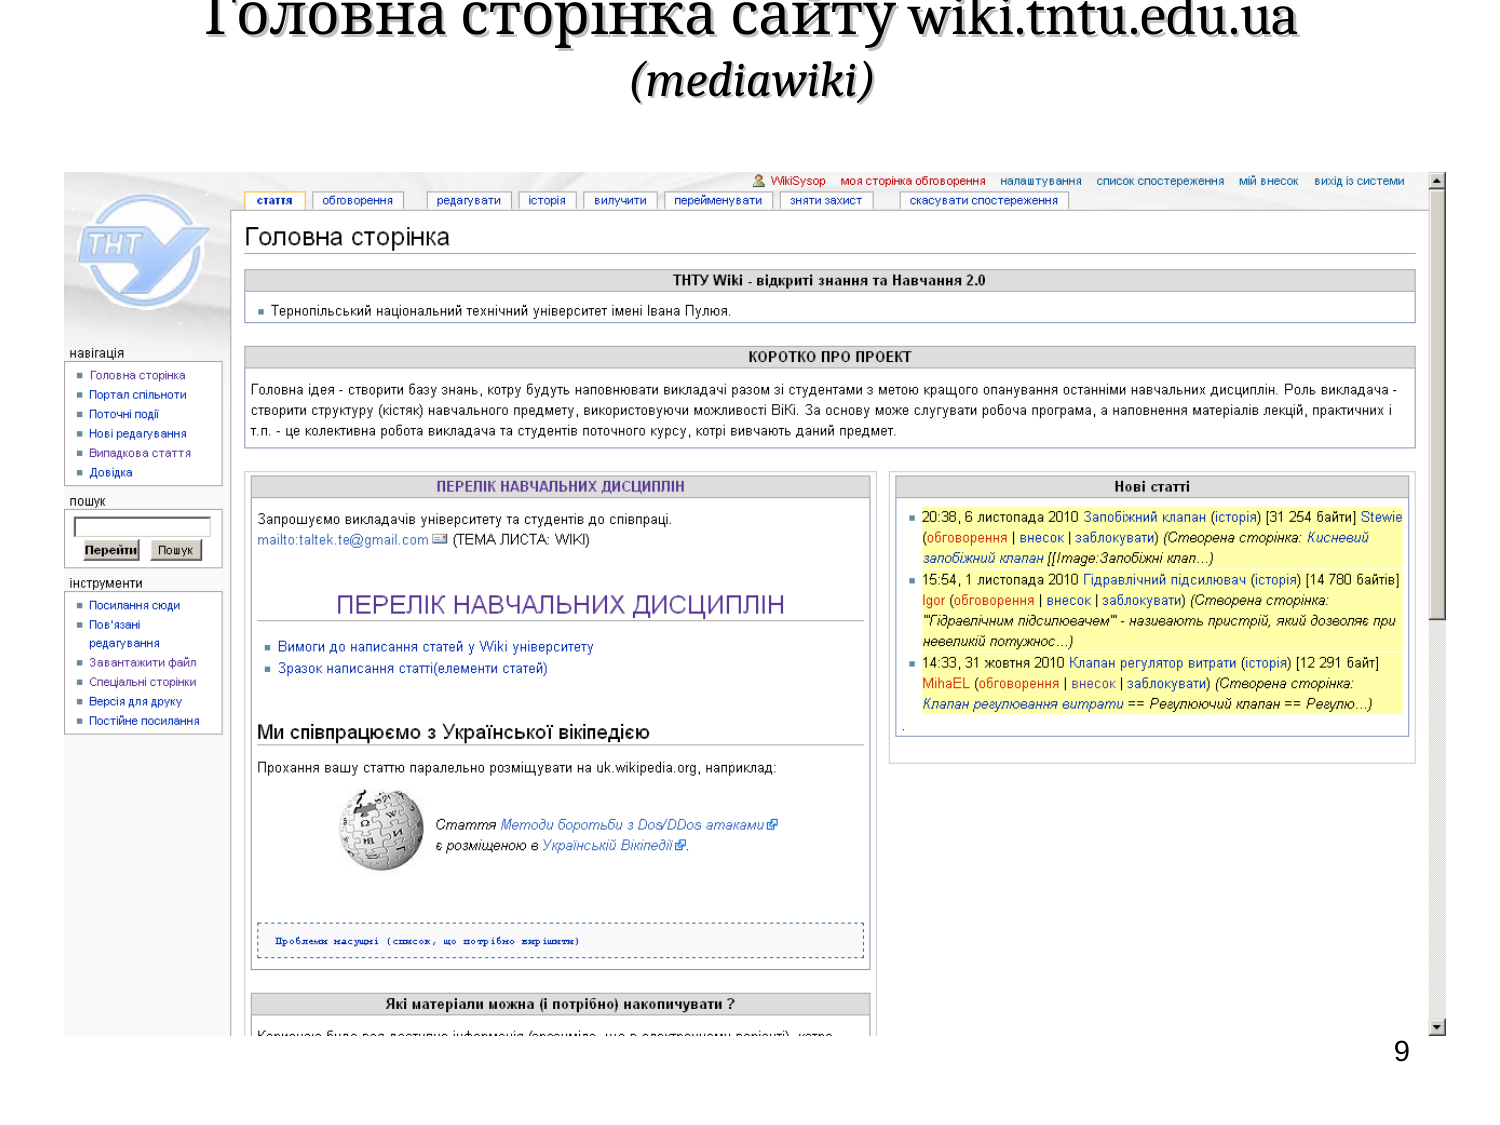

# Головна сторінка сайту wiki.tntu.edu.ua (mediawiki)
9